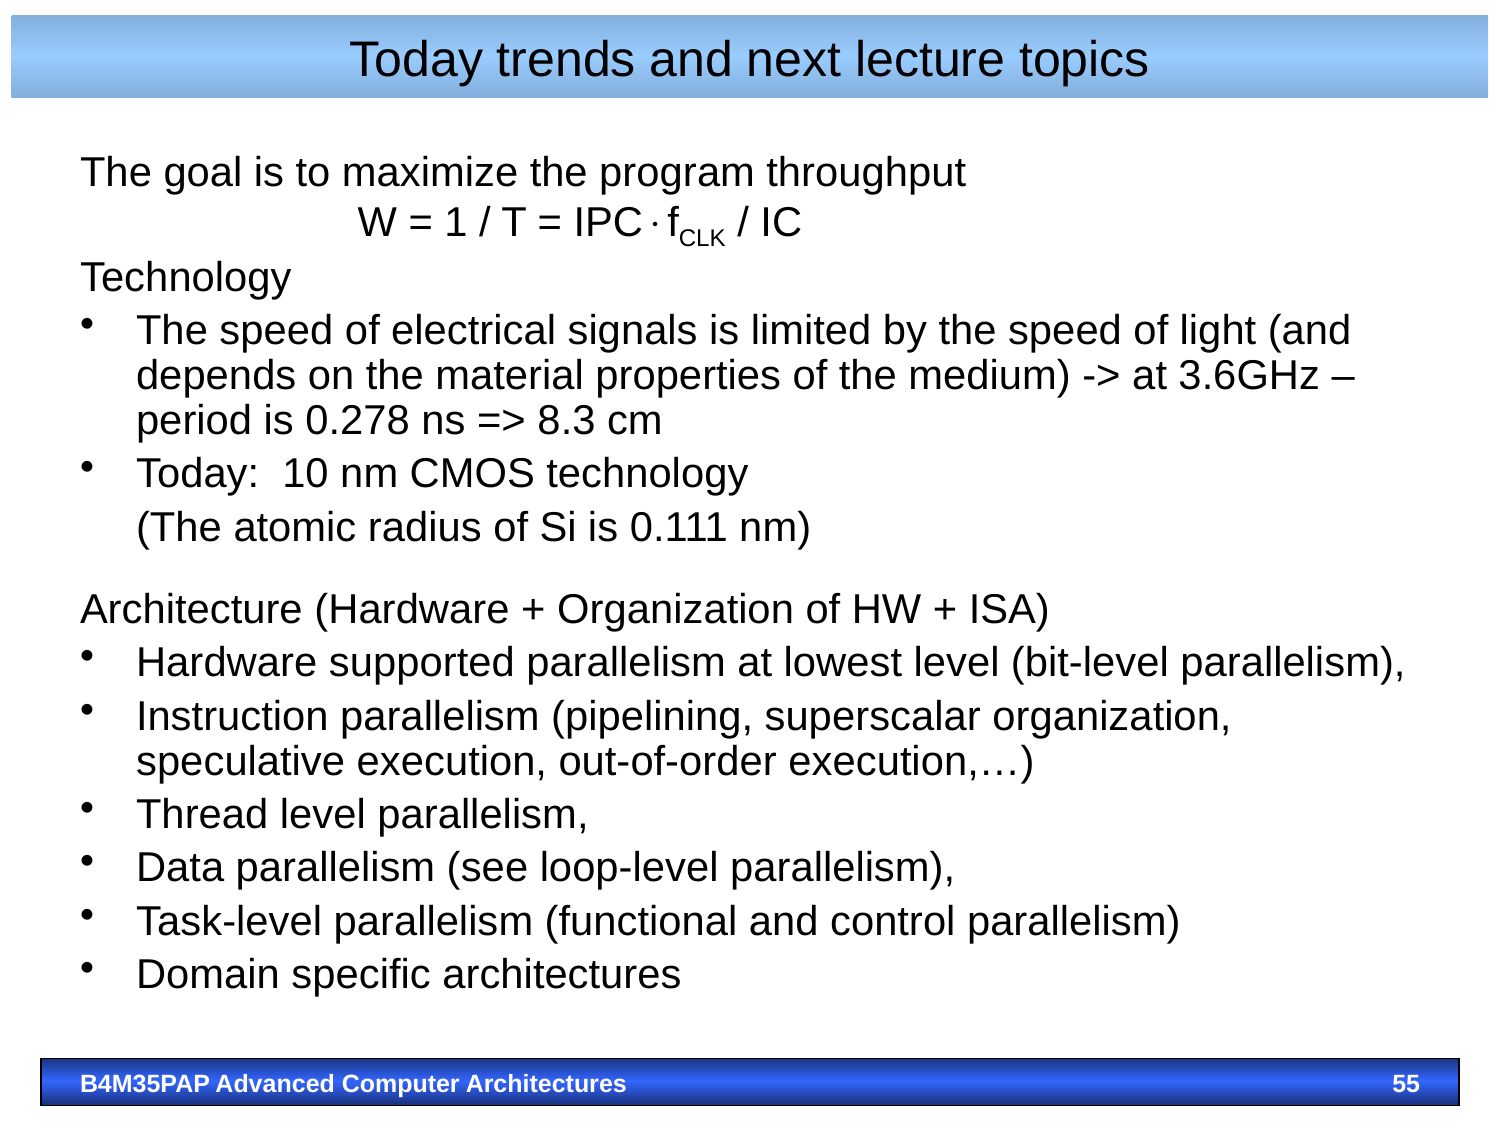

# Today trends and next lecture topics
The goal is to maximize the program throughput
			W = 1 / T = IPCfCLK / IC
Technology
The speed of electrical signals is limited by the speed of light (and depends on the material properties of the medium) -> at 3.6GHz – period is 0.278 ns => 8.3 cm
Today: 10 nm CMOS technology
(The atomic radius of Si is 0.111 nm)
Architecture (Hardware + Organization of HW + ISA)
Hardware supported parallelism at lowest level (bit-level parallelism),
Instruction parallelism (pipelining, superscalar organization, speculative execution, out-of-order execution,…)
Thread level parallelism,
Data parallelism (see loop-level parallelism),
Task-level parallelism (functional and control parallelism)
Domain specific architectures